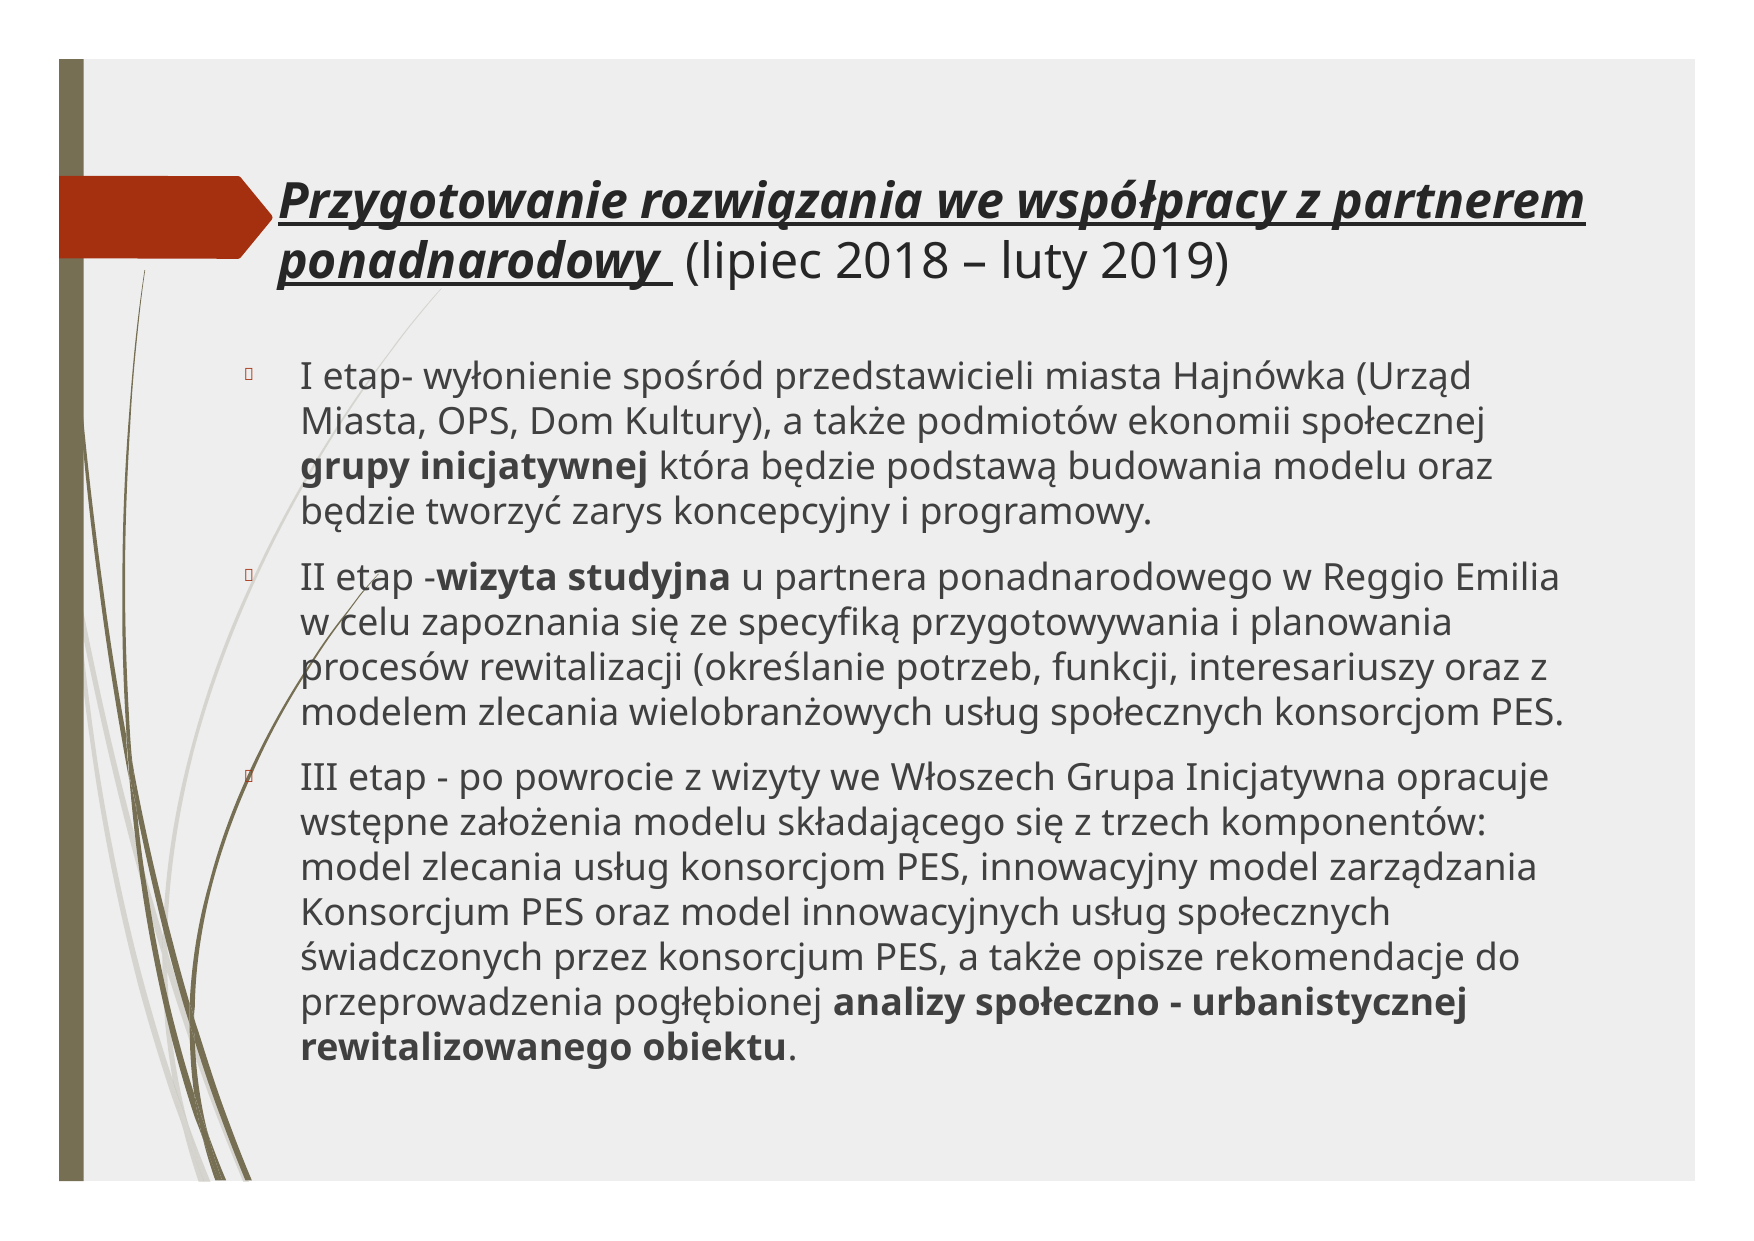

# Przygotowanie rozwiązania we współpracy z partnerem ponadnarodowy (lipiec 2018 – luty 2019)
I etap- wyłonienie spośród przedstawicieli miasta Hajnówka (Urząd Miasta, OPS, Dom Kultury), a także podmiotów ekonomii społecznej grupy inicjatywnej która będzie podstawą budowania modelu oraz będzie tworzyć zarys koncepcyjny i programowy.
II etap -wizyta studyjna u partnera ponadnarodowego w Reggio Emilia w celu zapoznania się ze specyfiką przygotowywania i planowania procesów rewitalizacji (określanie potrzeb, funkcji, interesariuszy oraz z modelem zlecania wielobranżowych usług społecznych konsorcjom PES.
III etap - po powrocie z wizyty we Włoszech Grupa Inicjatywna opracuje wstępne założenia modelu składającego się z trzech komponentów: model zlecania usług konsorcjom PES, innowacyjny model zarządzania Konsorcjum PES oraz model innowacyjnych usług społecznych świadczonych przez konsorcjum PES, a także opisze rekomendacje do przeprowadzenia pogłębionej analizy społeczno - urbanistycznej rewitalizowanego obiektu.